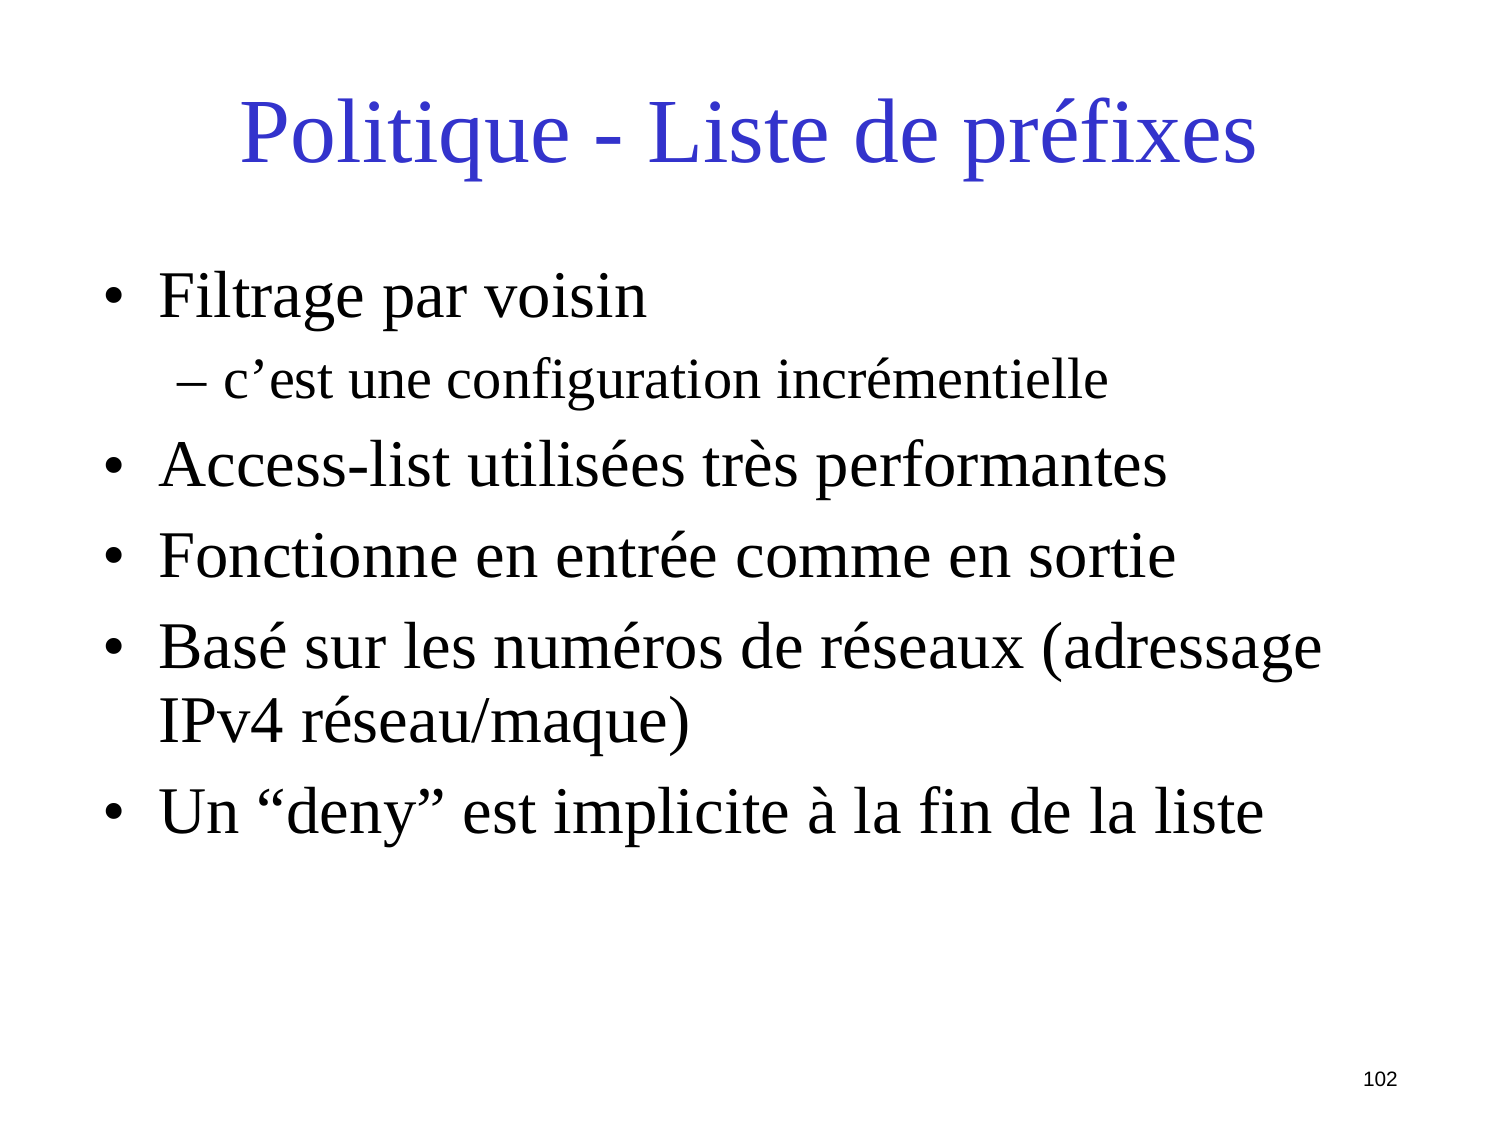

# Politique - Liste de préfixes
Filtrage par voisin
c’est une configuration incrémentielle
Access-list utilisées très performantes
Fonctionne en entrée comme en sortie
Basé sur les numéros de réseaux (adressage IPv4 réseau/maque)
Un “deny” est implicite à la fin de la liste